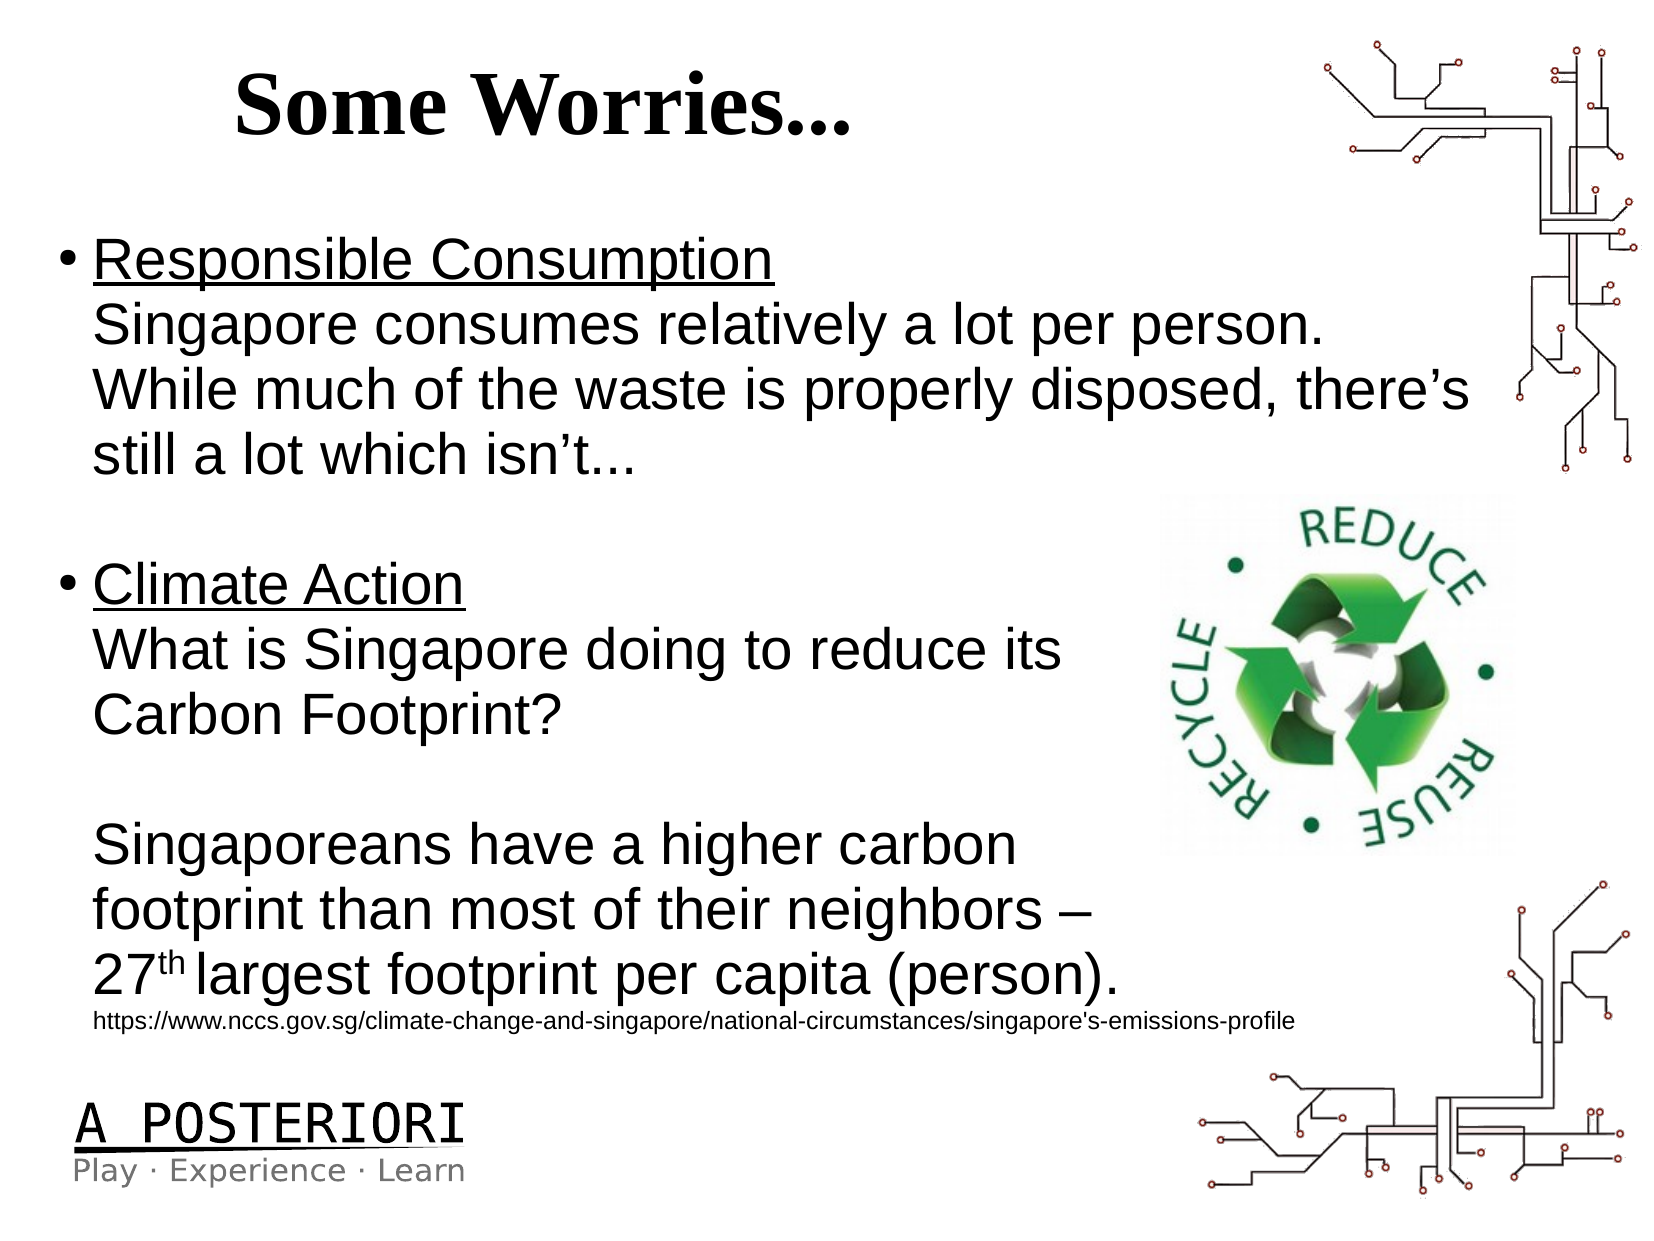

# Some Worries...
Responsible Consumption
Singapore consumes relatively a lot per person.
While much of the waste is properly disposed, there’s still a lot which isn’t...
Climate Action
What is Singapore doing to reduce its
Carbon Footprint?
Singaporeans have a higher carbon
footprint than most of their neighbors –
27th largest footprint per capita (person).
https://www.nccs.gov.sg/climate-change-and-singapore/national-circumstances/singapore's-emissions-profile